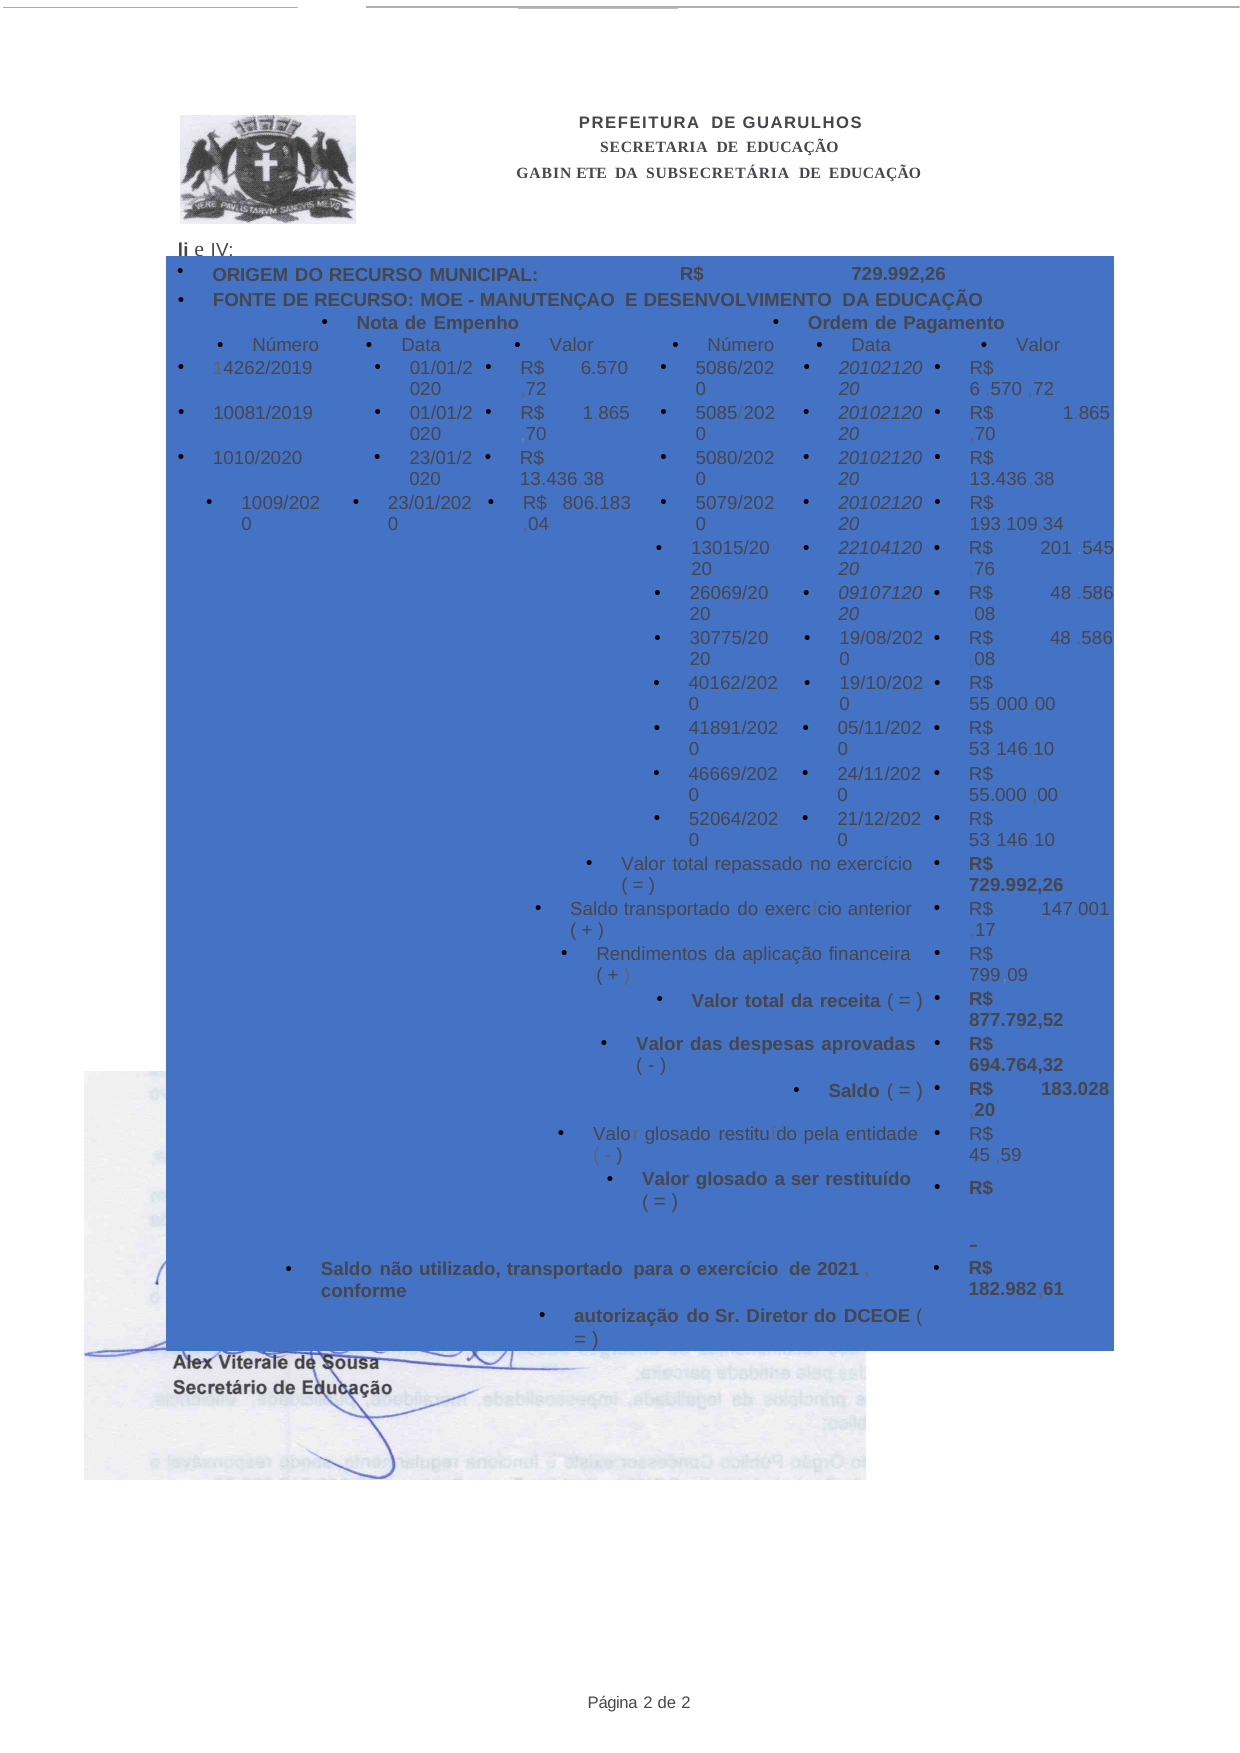

PREFEITURA DE GUARULHOS
SECRETARIA DE EDUCAÇÃO
GABIN ETE DA SUBSECRETÁRIA DE EDUCAÇÃO
li e IV:
| ORIGEM DO RECURSO MUNICIPAL: R$ 729.992,26 | | | | | |
| --- | --- | --- | --- | --- | --- |
| FONTE DE RECURSO: MOE - MANUTENÇAO E DESENVOLVIMENTO DA EDUCAÇÃO | | | | | |
| Nota de Empenho | | | Ordem de Pagamento | | |
| Número | Data | Valor | Número | Data | Valor |
| 14262/2019 | 01/01/2020 | R$ 6.570 ,72 | 5086/2020 | 2010212020 | R$ 6 .570 ,72 |
| 10081/2019 | 01/01/2020 | R$ 1.865 ,70 | 5085/2020 | 2010212020 | R$ 1.865 ,70 |
| 1010/2020 | 23/01/2020 | R$ 13.436,38 | 5080/2020 | 2010212020 | R$ 13.436,38 |
| 1009/2020 | 23/01/2020 | R$ 806.183 ,04 | 5079/2020 | 2010212020 | R$ 193.109,34 |
| | | | 13015/2020 | 2210412020 | R$ 201 .545 ,76 |
| | | | 26069/2020 | 0910712020 | R$ 48 .586 ,08 |
| | | | 30775/2020 | 19/08/2020 | R$ 48 .586 ,08 |
| | | | 40162/2020 | 19/10/2020 | R$ 55.000,00 |
| | | | 41891/2020 | 05/11/2020 | R$ 53.146,10 |
| | | | 46669/2020 | 24/11/2020 | R$ 55.000 ,00 |
| | | | 52064/2020 | 21/12/2020 | R$ 53.146,10 |
| Valor total repassado no exercício ( = ) | | | | | R$ 729.992,26 |
| Saldo transportado do exercício anterior ( + ) | | | | | R$ 147.001 ,17 |
| Rendimentos da aplicação financeira ( + ) | | | | | R$ 799,09 |
| Valor total da receita ( = ) | | | | | R$ 877.792,52 |
| Valor das despesas aprovadas ( - ) | | | | | R$ 694.764,32 |
| Saldo ( = ) | | | | | R$ 183.028 ,20 |
| Valor glosado restituído pela entidade ( - ) | | | | | R$ 45 ,59 |
| Valor glosado a ser restituído ( = ) | | | | | R$ - |
| Saldo não utilizado, transportado para o exercício de 2021 , conforme autorização do Sr. Diretor do DCEOE ( = ) | | | | | R$ 182.982,61 |
Diante da documentação verificada emitimos Parecer Conclusivo favorável à aprovação das despesas no valor de R$ 694.764,32 , destacando que a quantia de R$ 182.982,61 foi transportada para o exercício de 2021 e a quantia de R$ 45,69 foi restituída pela entidade .
Página 2 de 2